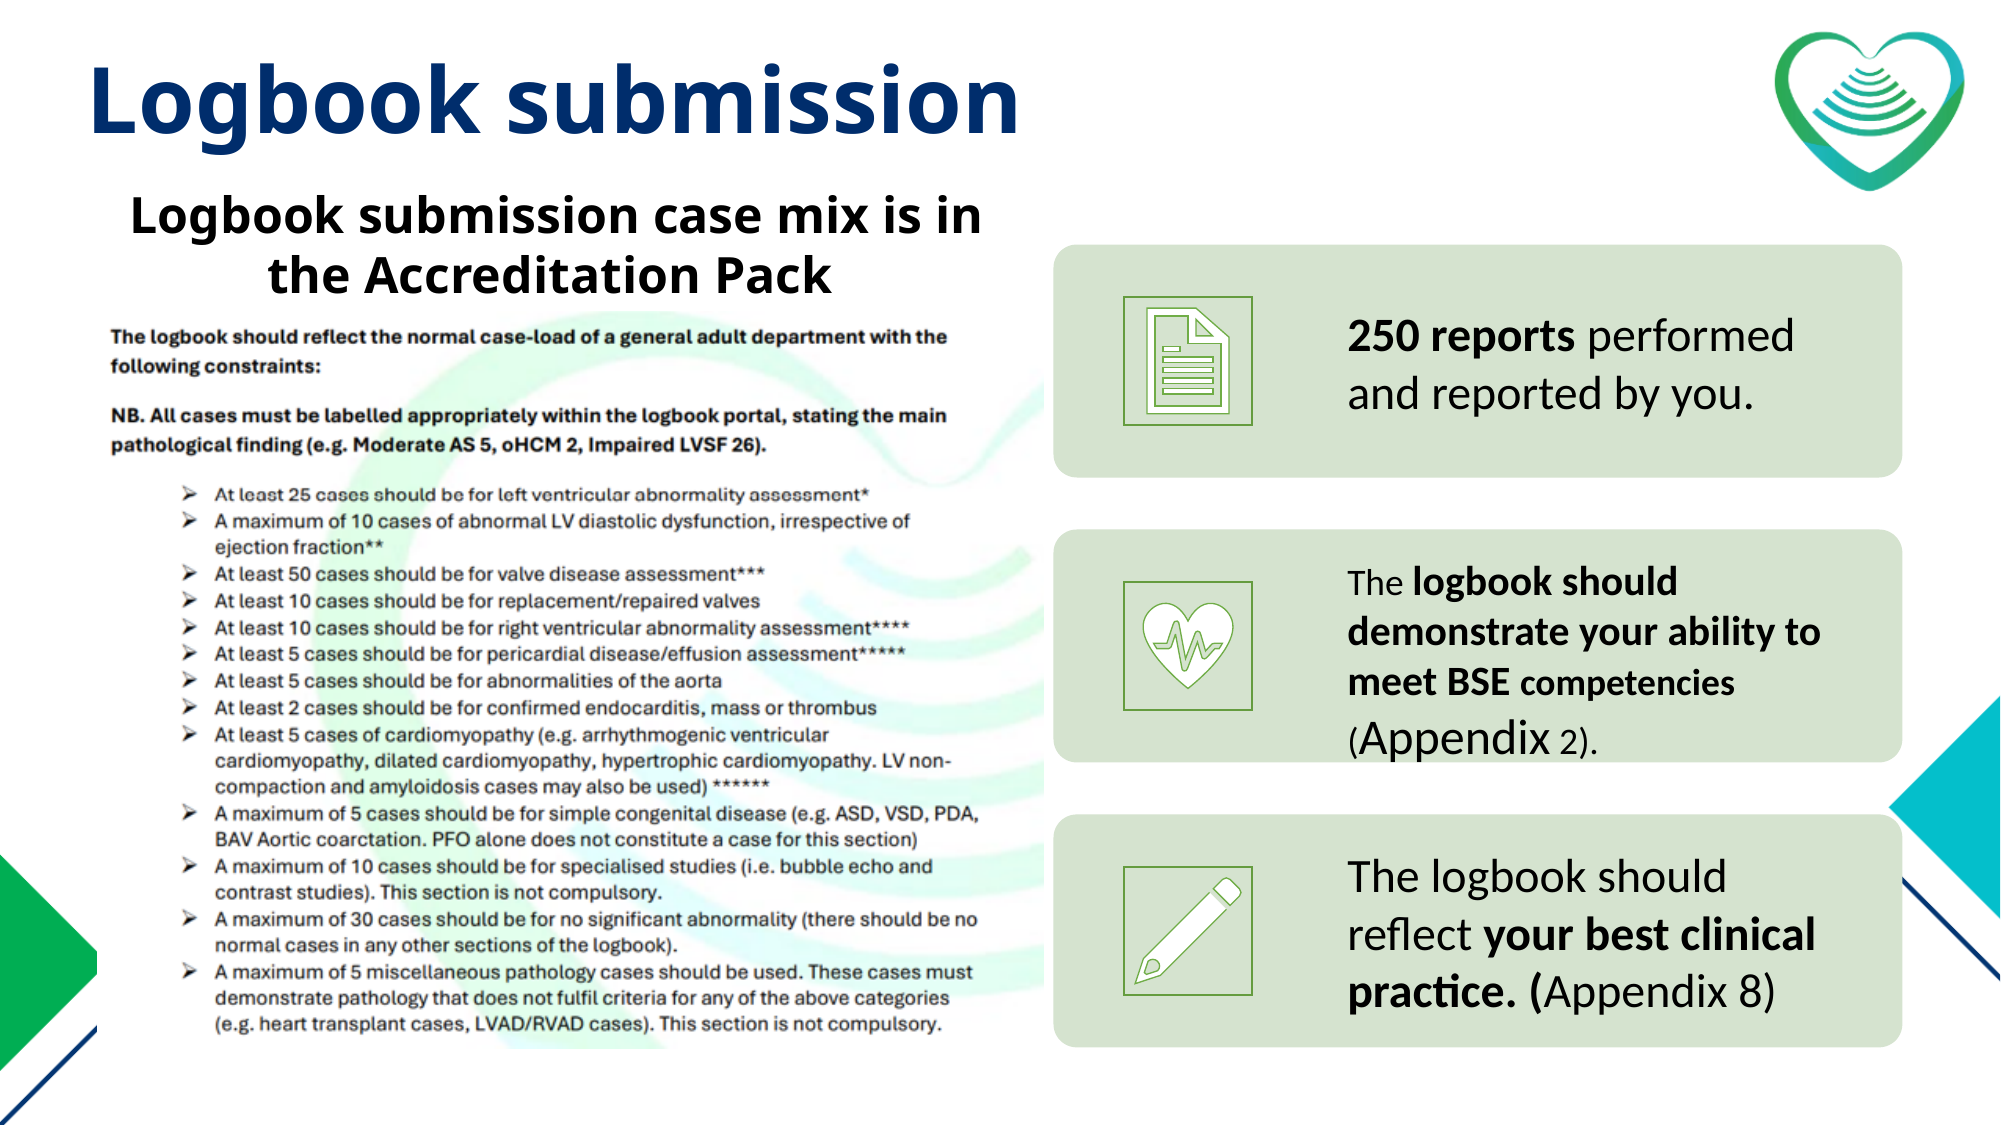

# Logbook submission
Logbook submission case mix is in the Accreditation Pack
250 reports performed and reported by you.
The logbook should demonstrate your ability to meet BSE competencies (Appendix 2).
The logbook should reflect your best clinical practice. (Appendix 8)